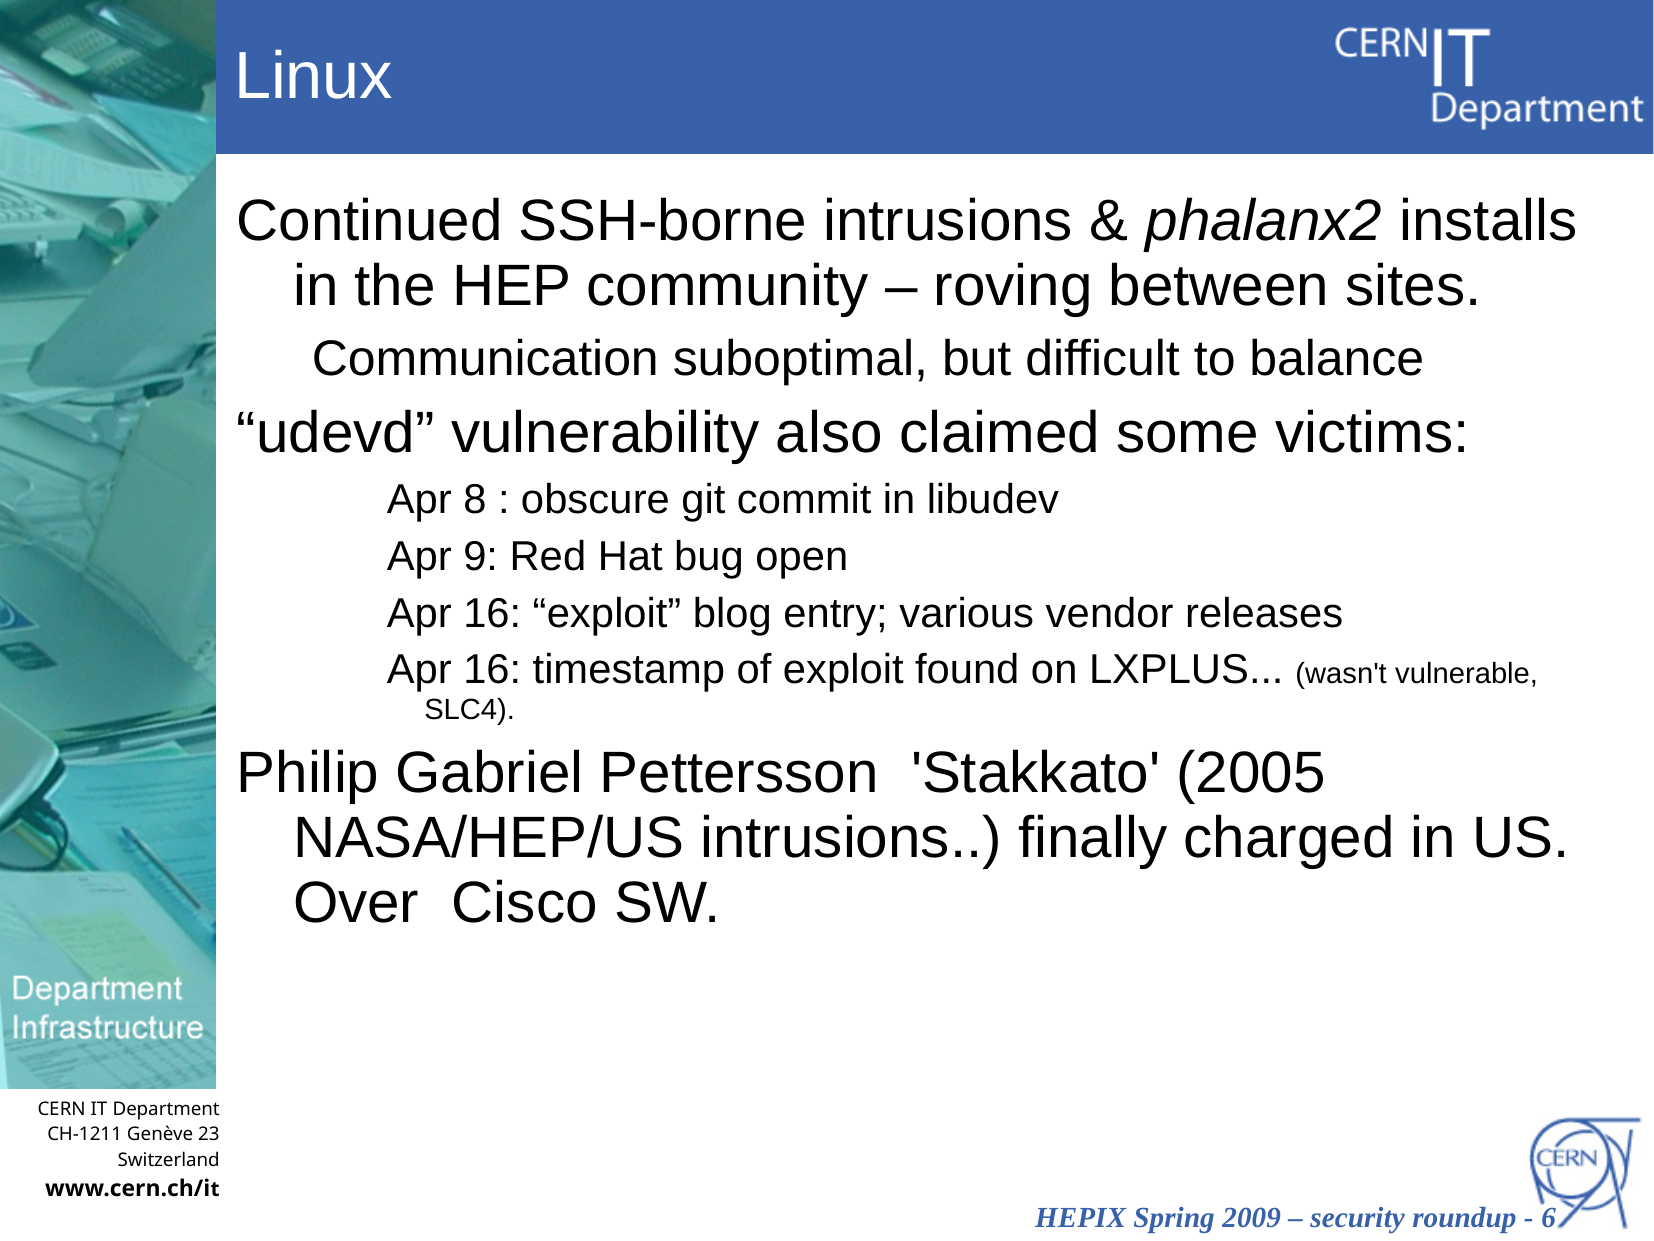

# Linux
Continued SSH-borne intrusions & phalanx2 installs in the HEP community – roving between sites.
Communication suboptimal, but difficult to balance
“udevd” vulnerability also claimed some victims:
Apr 8 : obscure git commit in libudev
Apr 9: Red Hat bug open
Apr 16: “exploit” blog entry; various vendor releases
Apr 16: timestamp of exploit found on LXPLUS... (wasn't vulnerable, SLC4).
Philip Gabriel Pettersson 'Stakkato' (2005 NASA/HEP/US intrusions..) finally charged in US. Over Cisco SW.